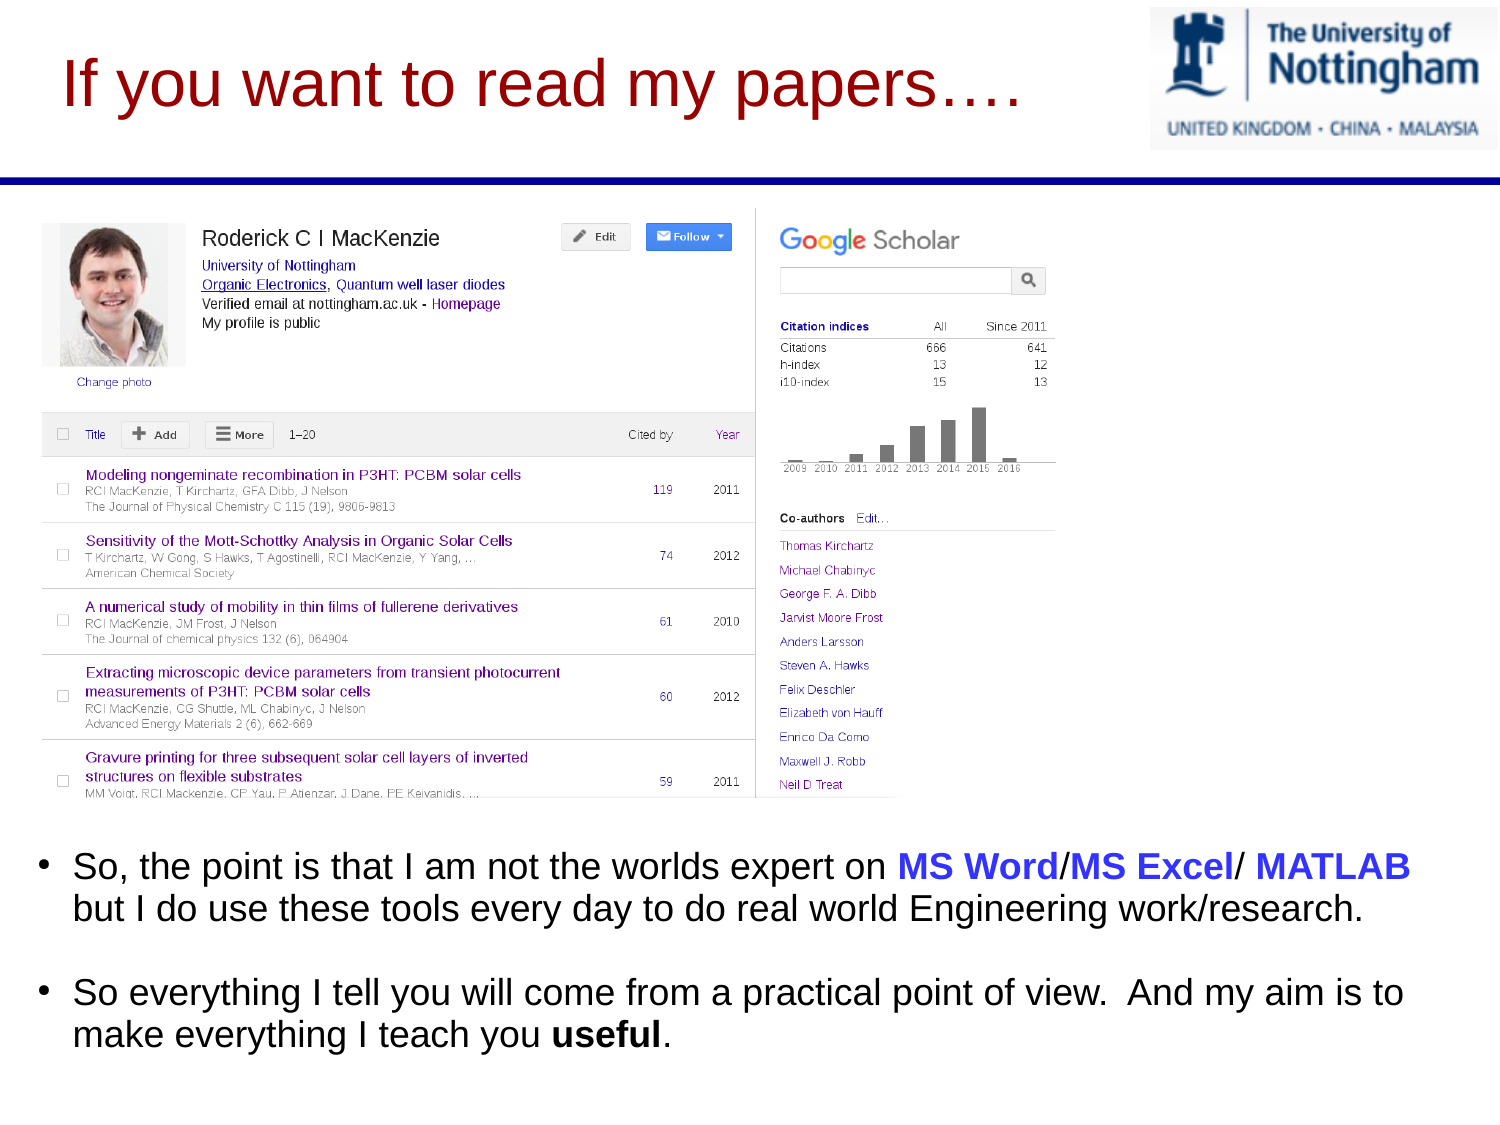

# If you want to read my papers….
So, the point is that I am not the worlds expert on MS Word/MS Excel/ MATLAB but I do use these tools every day to do real world Engineering work/research.
So everything I tell you will come from a practical point of view. And my aim is to make everything I teach you useful.